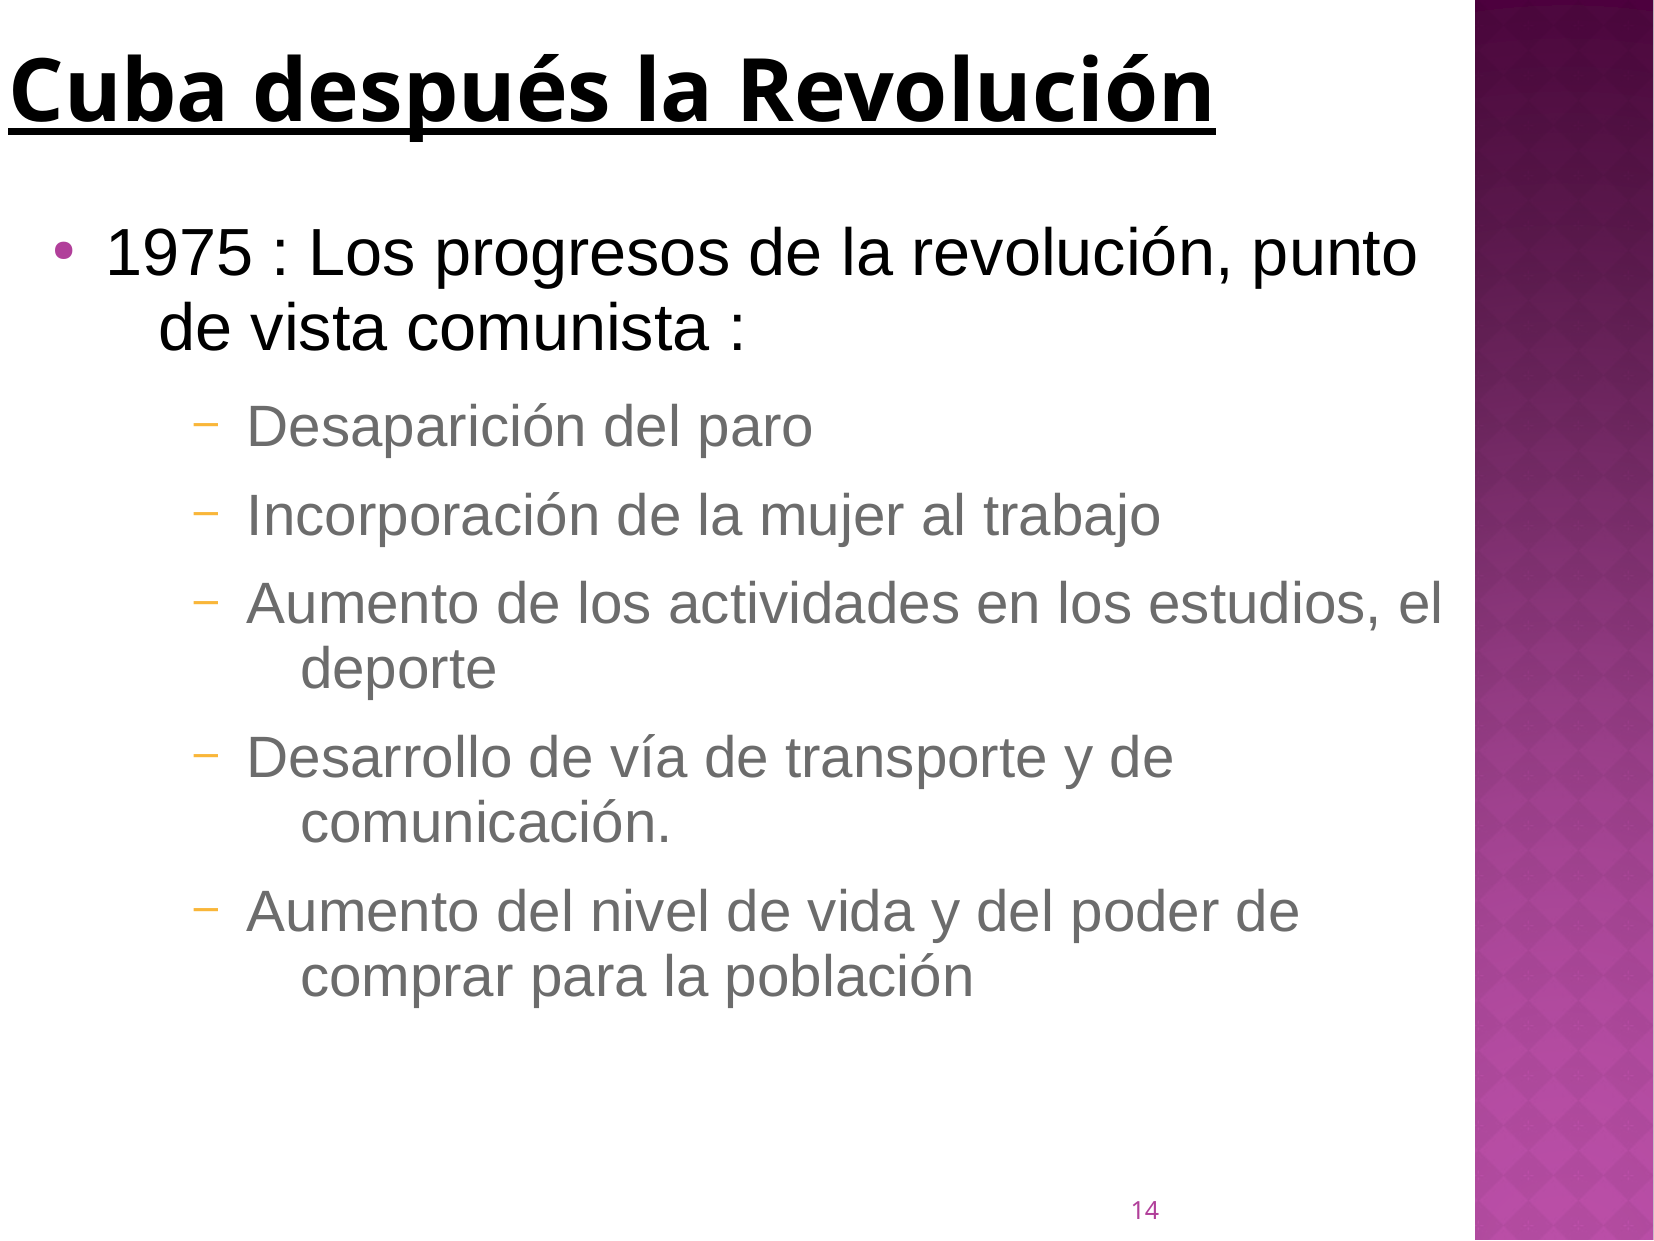

# Cuba después la Revolución
1975 : Los progresos de la revolución, punto de vista comunista :
Desaparición del paro
Incorporación de la mujer al trabajo
Aumento de los actividades en los estudios, el deporte
Desarrollo de vía de transporte y de comunicación.
Aumento del nivel de vida y del poder de comprar para la población